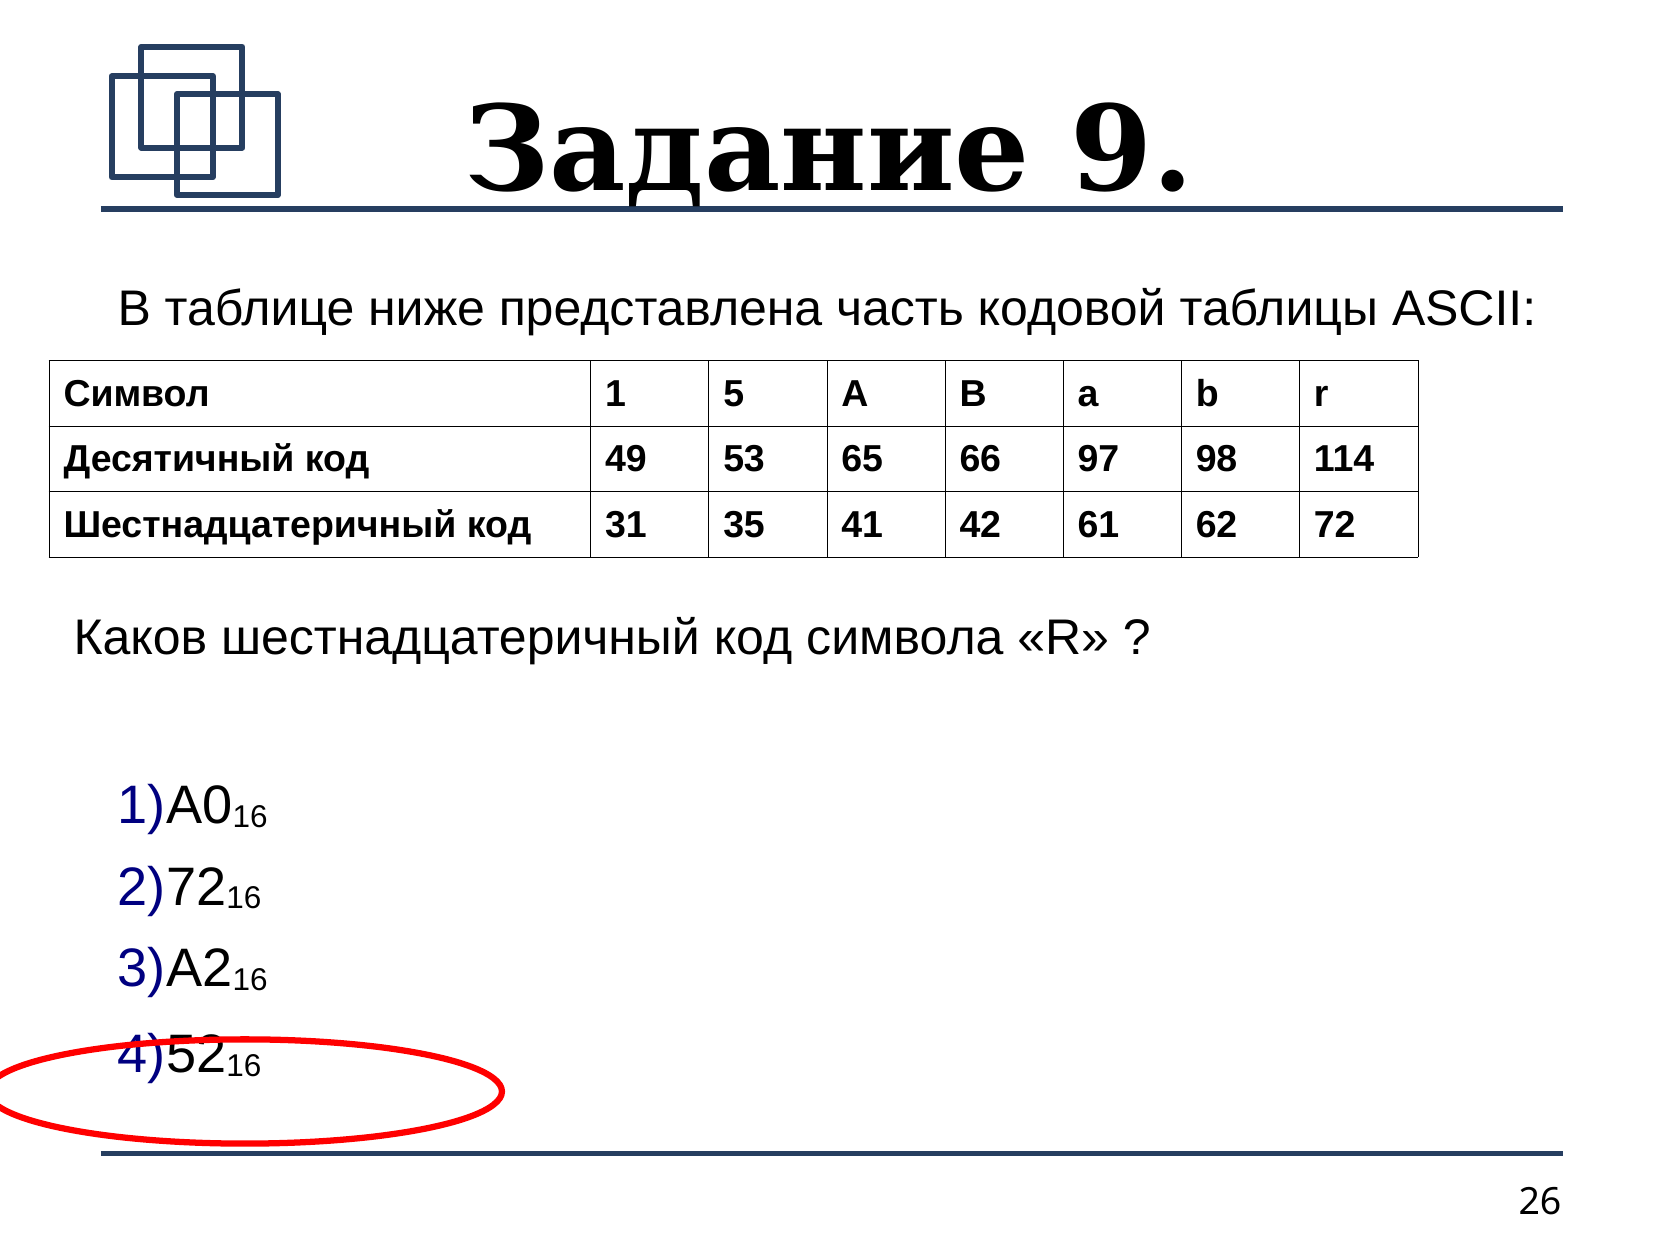

# Задание 9.
В таблице ниже представлена часть кодовой таблицы ASCII:
Каков шестнадцатеричный код символа «R» ?
A016
7216
A216
5216
| Символ | 1 | 5 | A | B | a | b | r |
| --- | --- | --- | --- | --- | --- | --- | --- |
| Десятичный код | 49 | 53 | 65 | 66 | 97 | 98 | 114 |
| Шестнадцатеричный код | 31 | 35 | 41 | 42 | 61 | 62 | 72 |